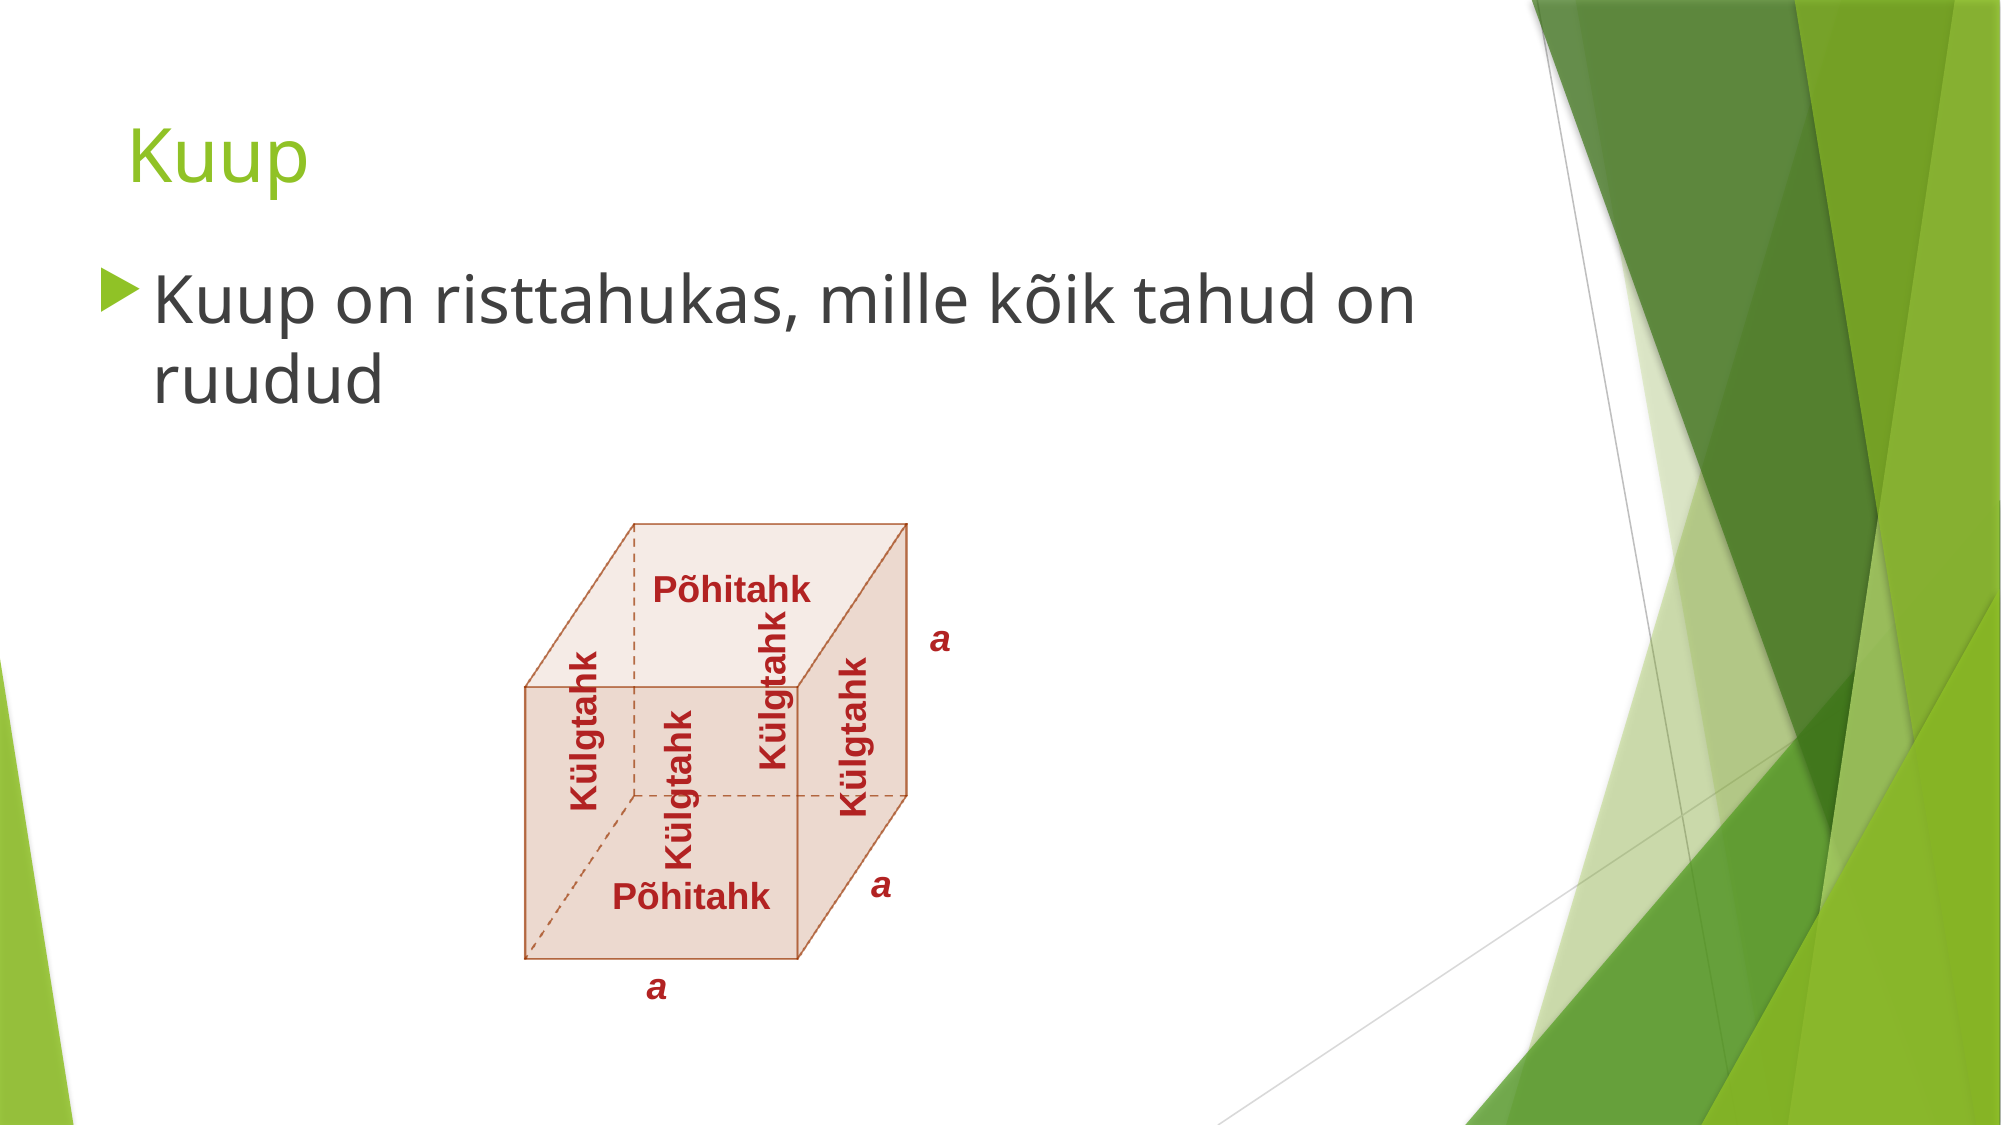

# Kuup
Kuup on risttahukas, mille kõik tahud on ruudud
Põhitahk
a
Külgtahk
Külgtahk
Külgtahk
Külgtahk
a
Põhitahk
a